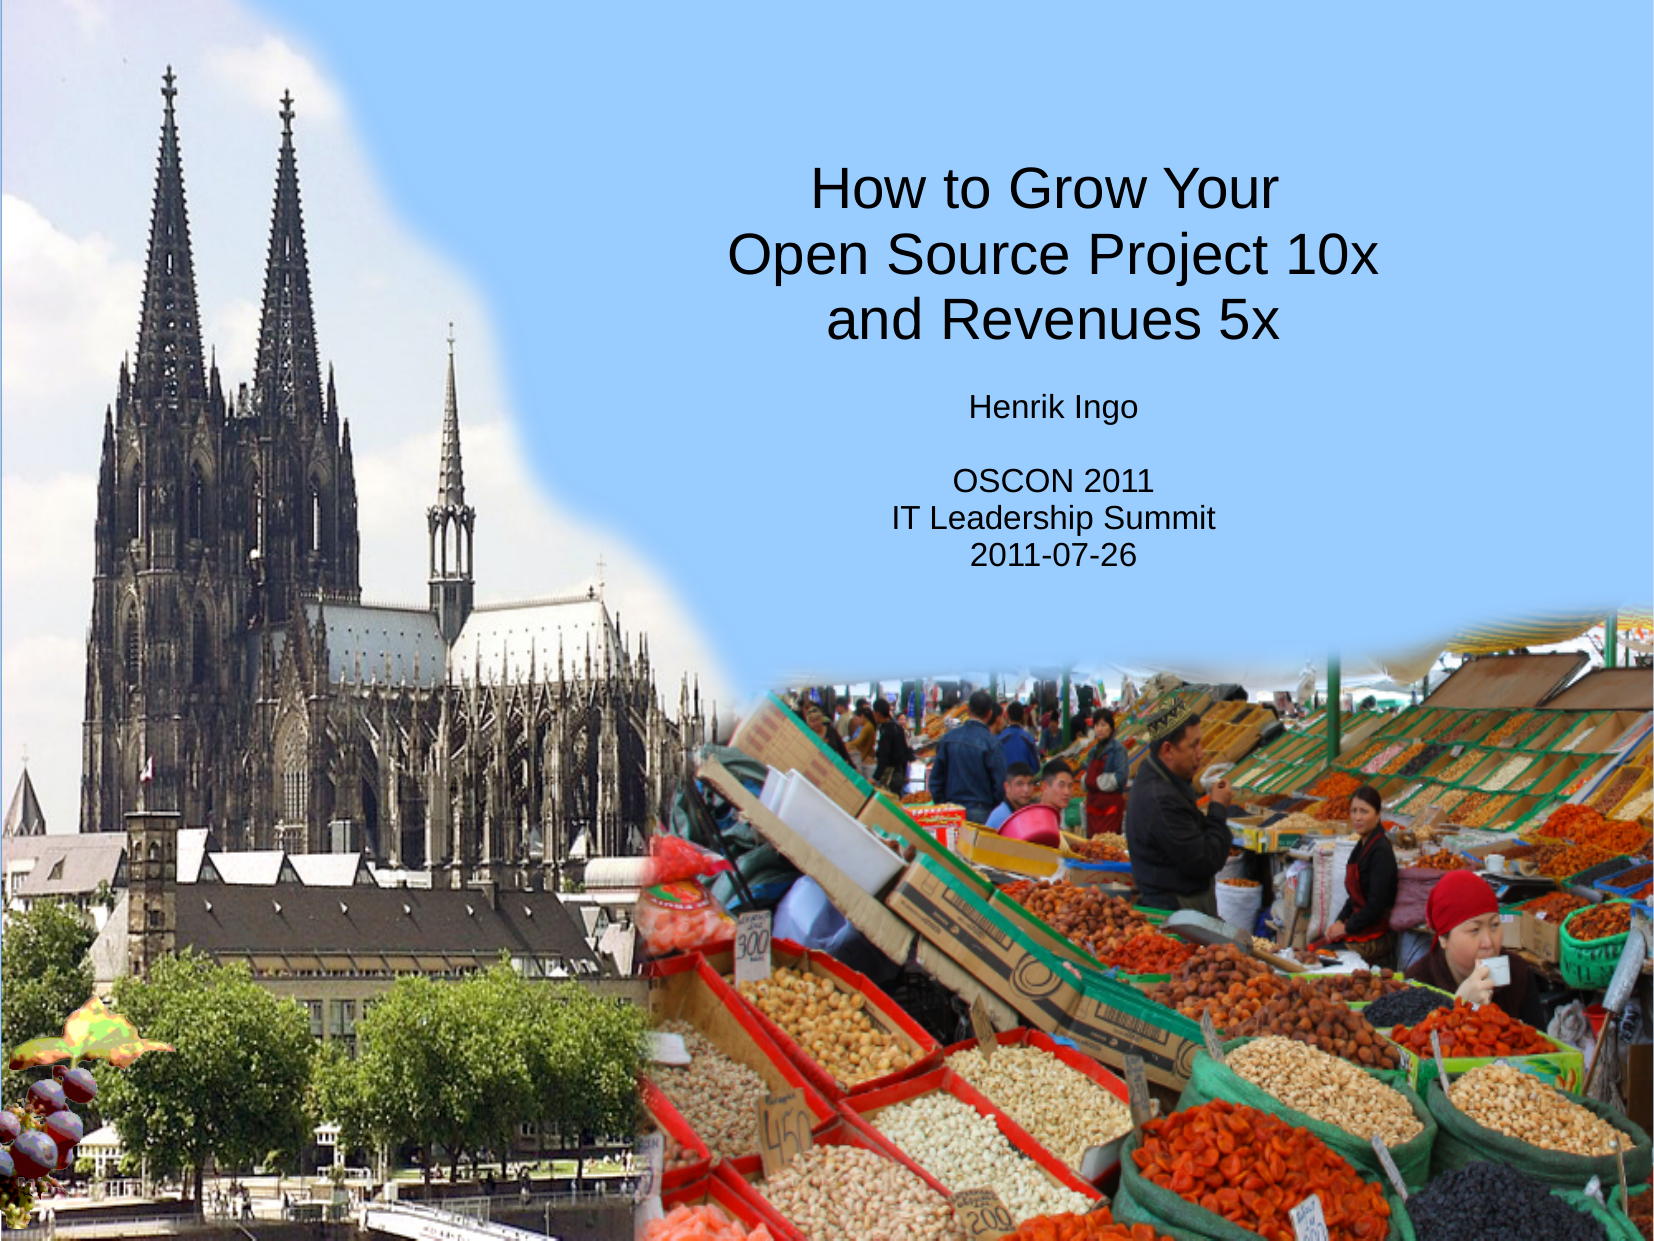

# How to Grow Your
Open Source Project 10x
and Revenues 5x
Henrik Ingo
OSCON 2011
IT Leadership Summit
2011-07-26
2011-07-26
OSCON 2011
1